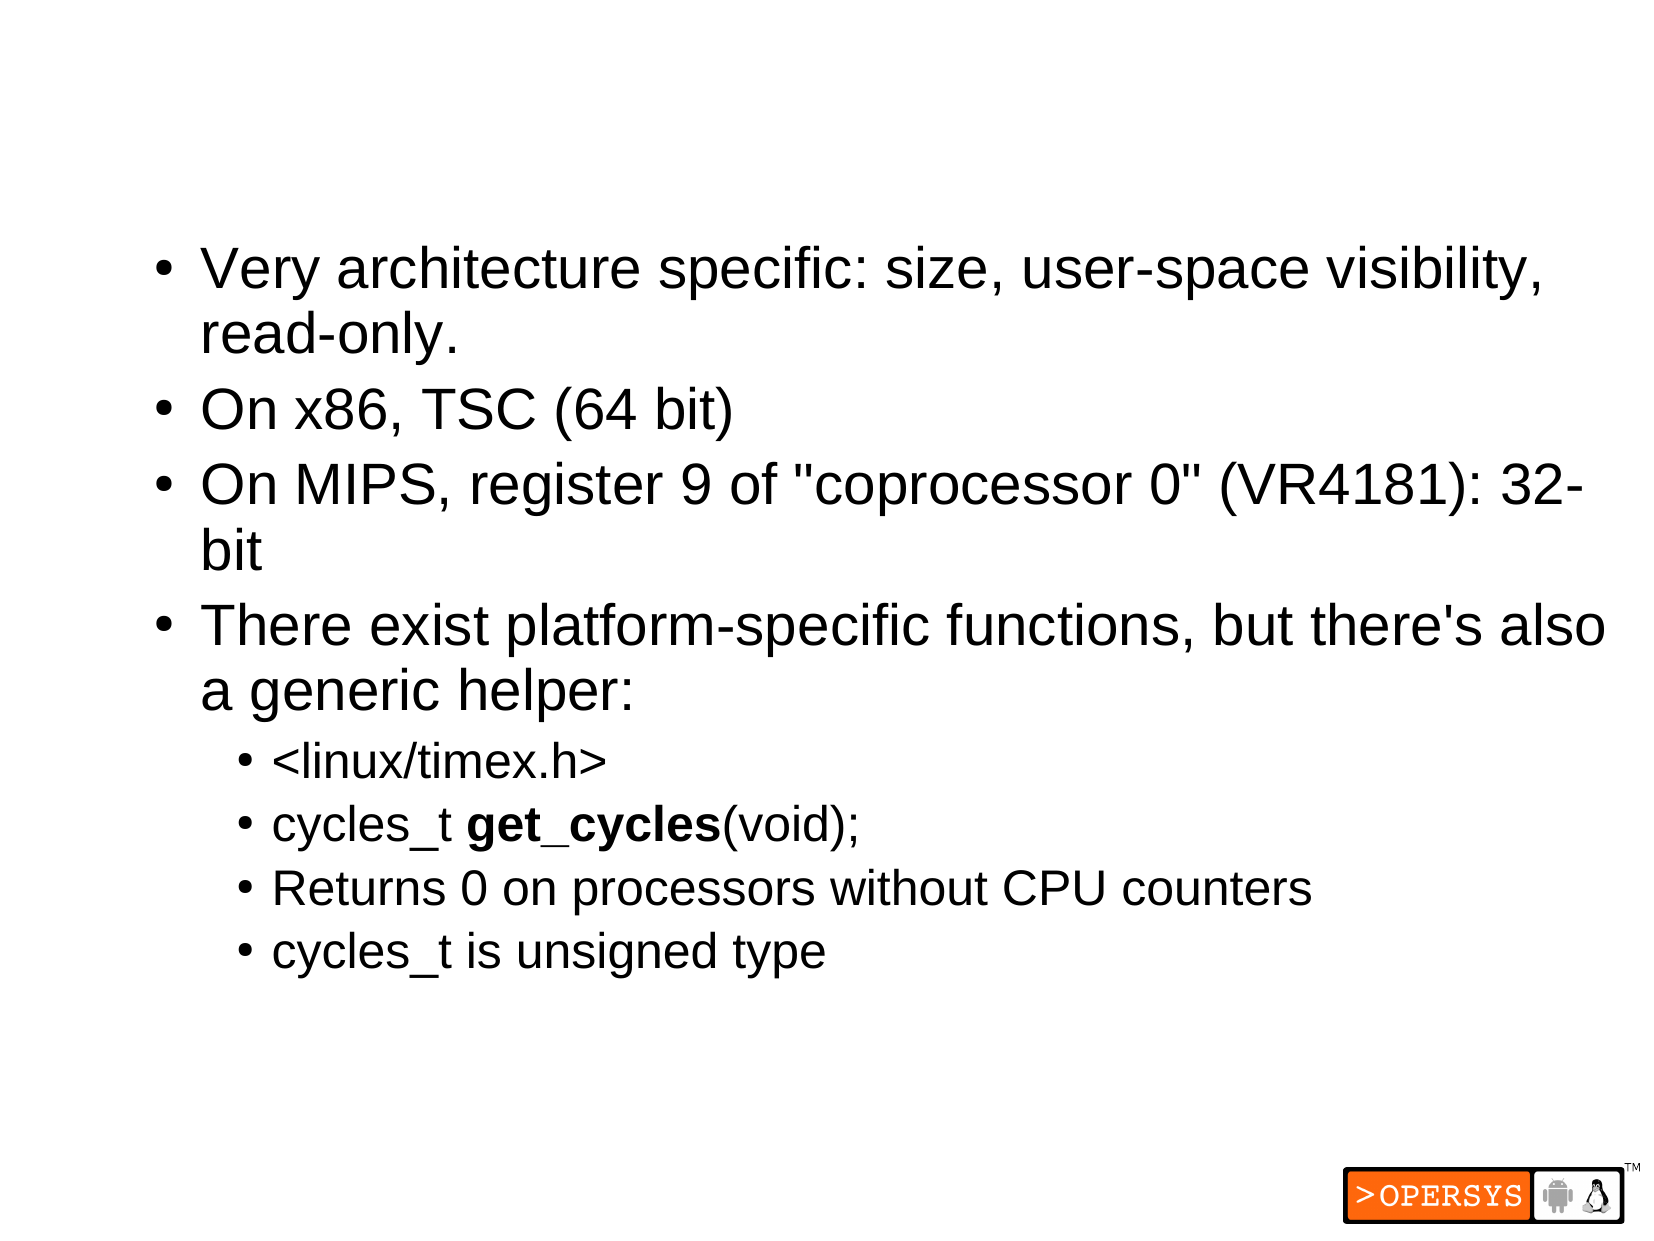

# Very architecture specific: size, user-space visibility, read-only.
On x86, TSC (64 bit)
On MIPS, register 9 of "coprocessor 0" (VR4181): 32-bit
There exist platform-specific functions, but there's also a generic helper:
<linux/timex.h>
cycles_t get_cycles(void);
Returns 0 on processors without CPU counters
cycles_t is unsigned type